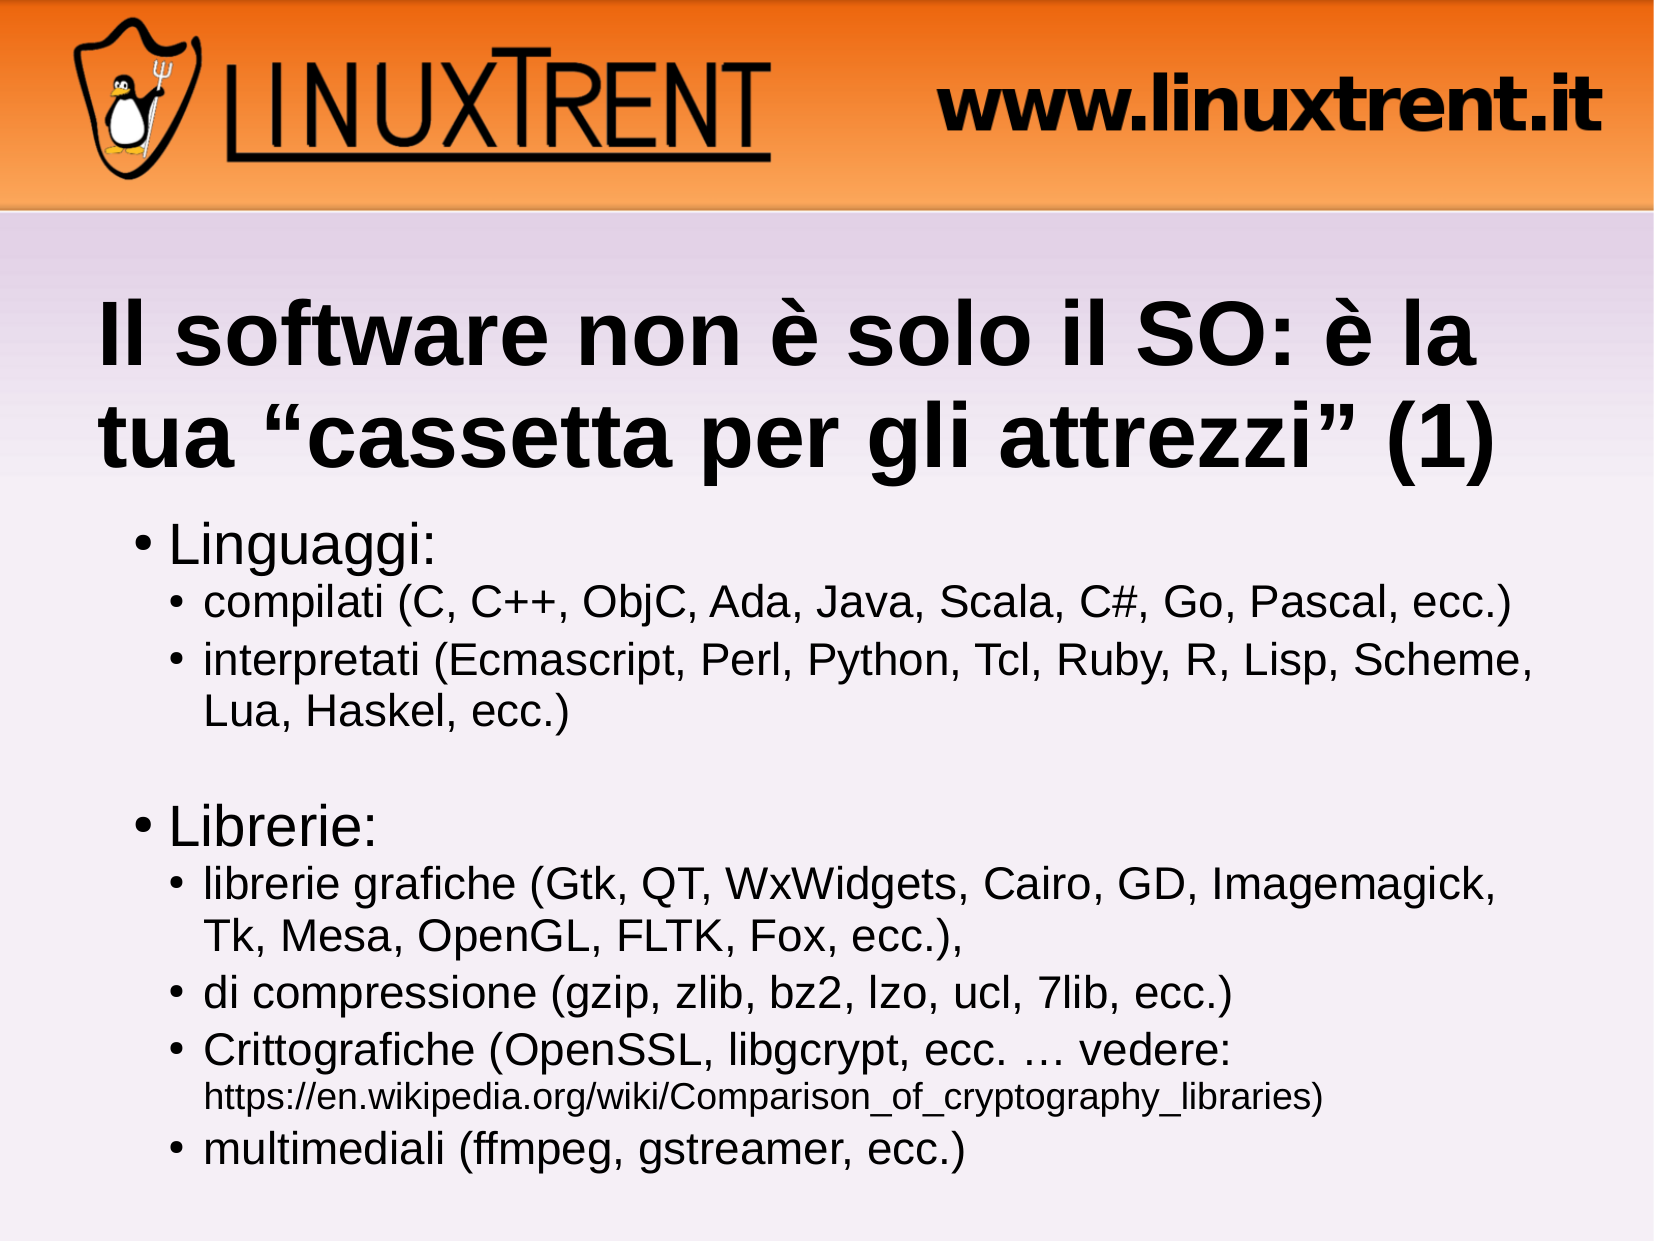

Il software non è solo il SO: è la tua “cassetta per gli attrezzi” (1)
Linguaggi:
compilati (C, C++, ObjC, Ada, Java, Scala, C#, Go, Pascal, ecc.)
interpretati (Ecmascript, Perl, Python, Tcl, Ruby, R, Lisp, Scheme, Lua, Haskel, ecc.)
Librerie:
librerie grafiche (Gtk, QT, WxWidgets, Cairo, GD, Imagemagick, Tk, Mesa, OpenGL, FLTK, Fox, ecc.),
di compressione (gzip, zlib, bz2, lzo, ucl, 7lib, ecc.)
Crittografiche (OpenSSL, libgcrypt, ecc. … vedere: https://en.wikipedia.org/wiki/Comparison_of_cryptography_libraries)
multimediali (ffmpeg, gstreamer, ecc.)